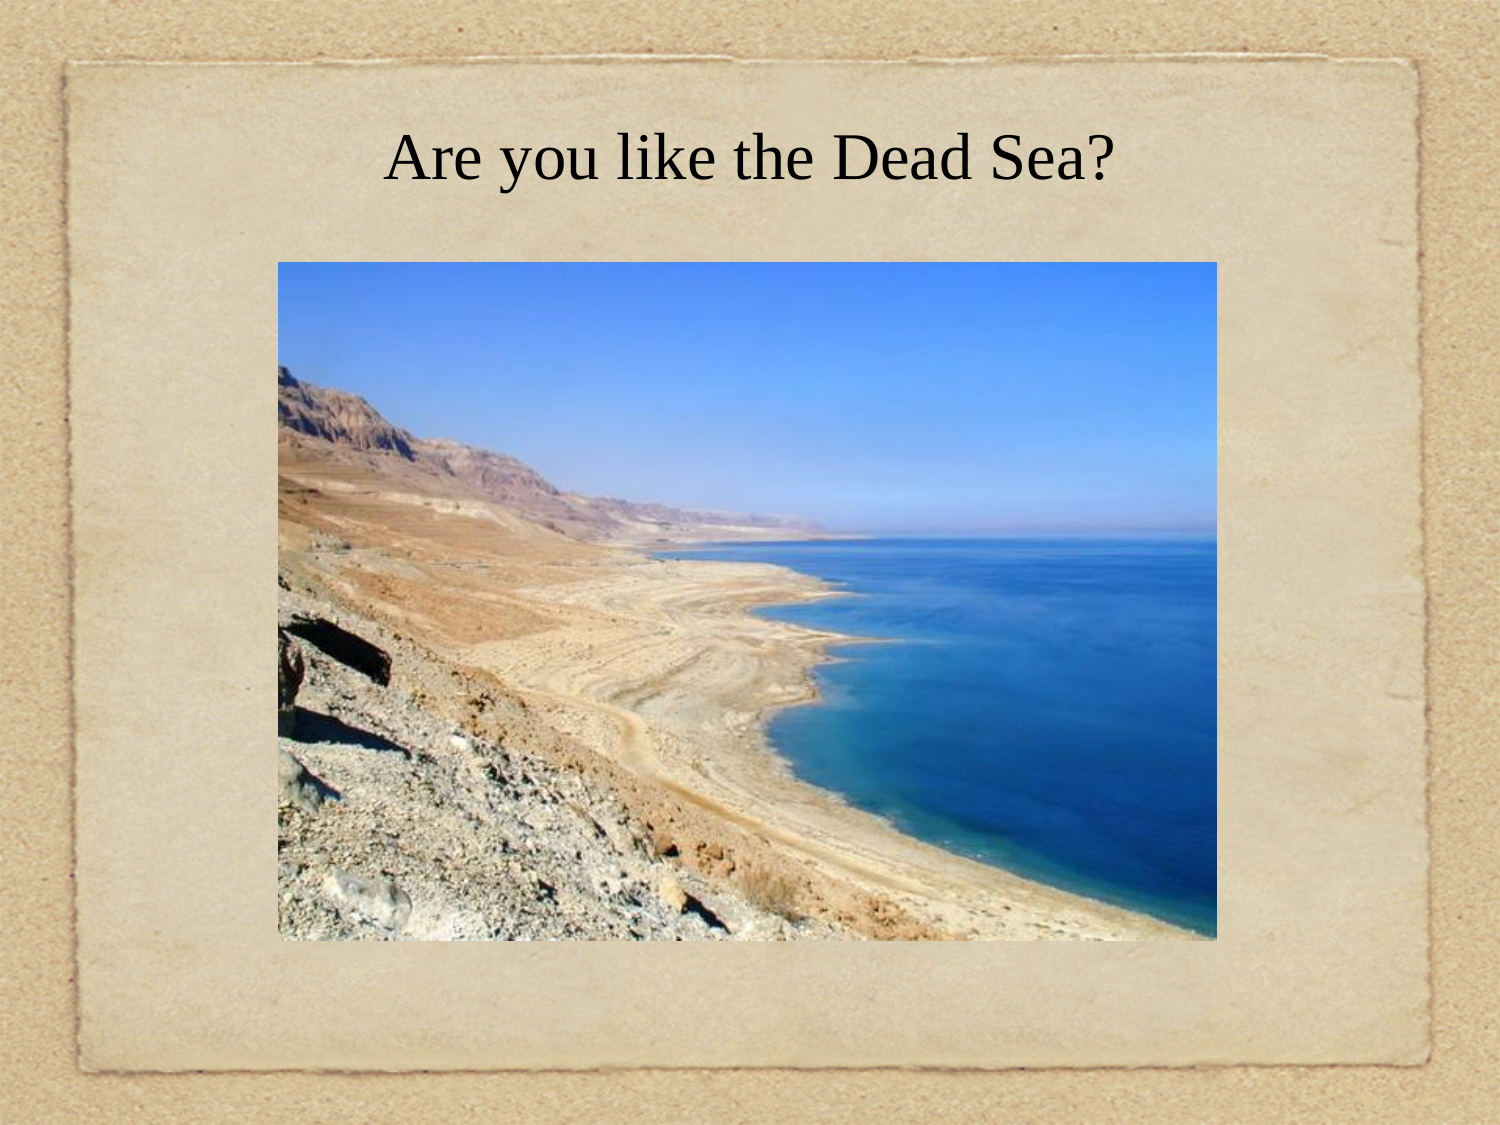

# Are you like the Dead Sea?